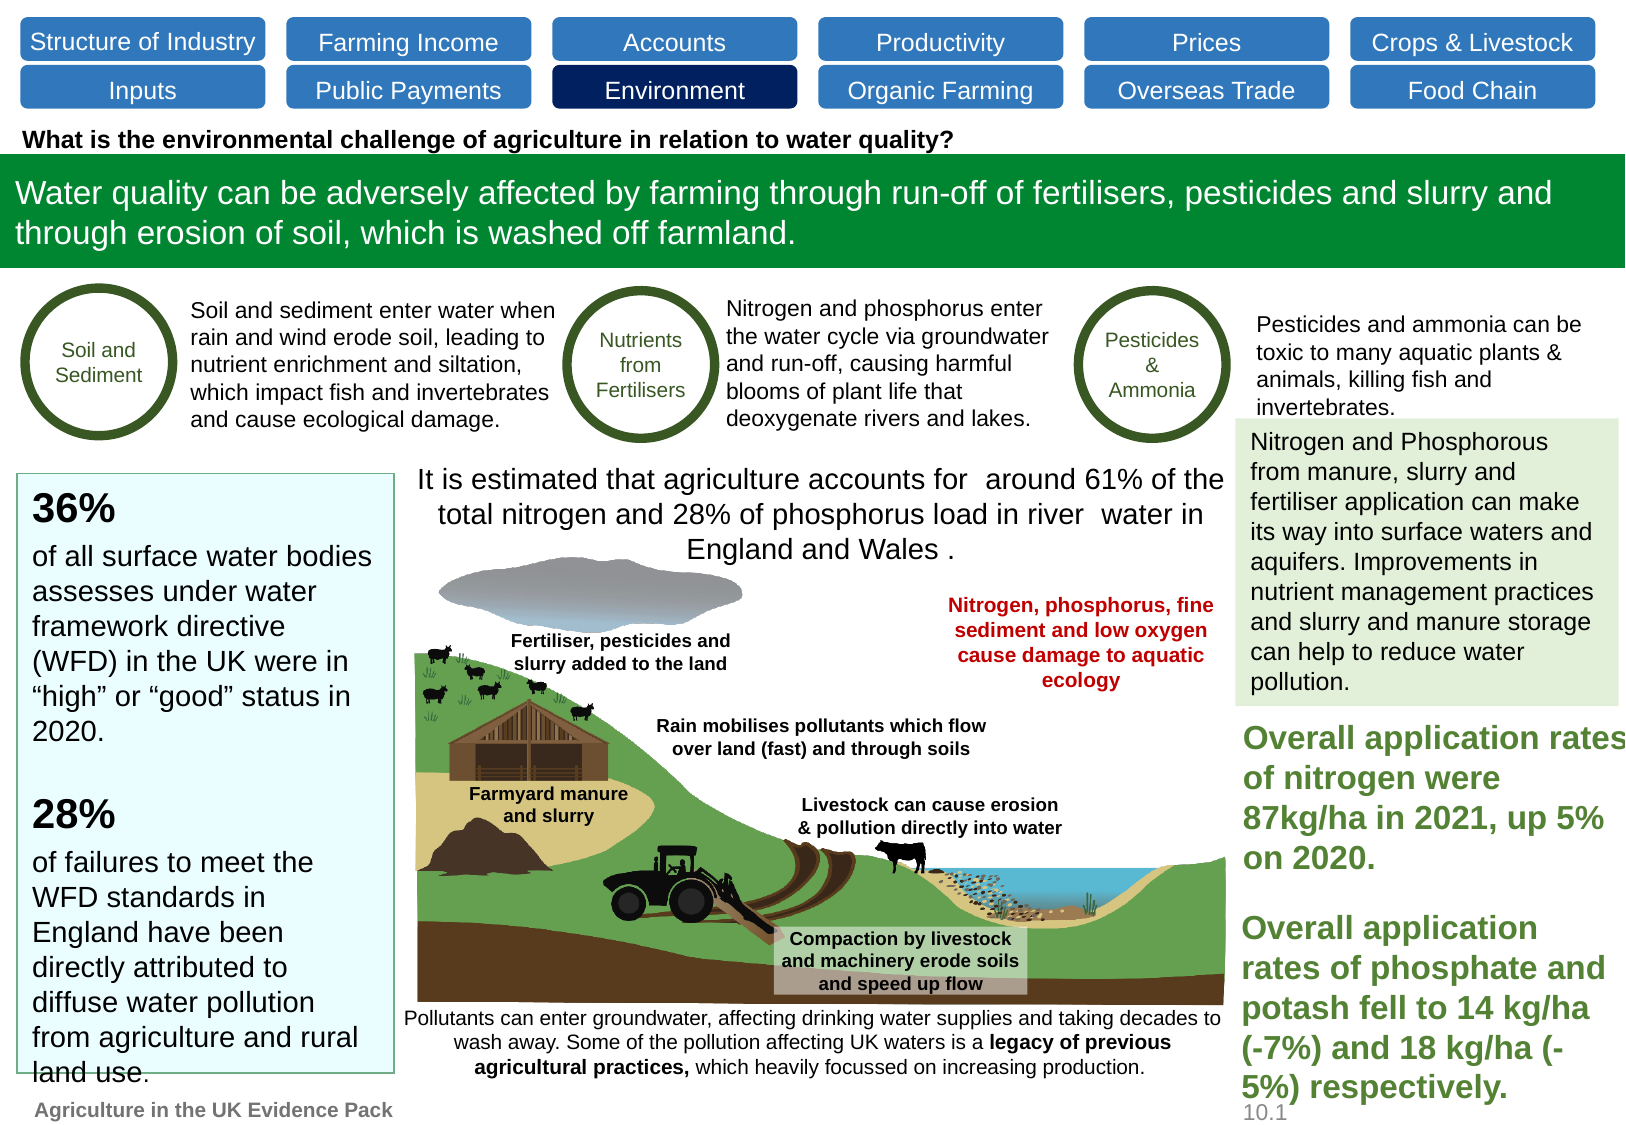

Structure of Industry
Farming Income
Accounts
Productivity
Prices
Crops & Livestock
Inputs
Public Payments
Environment
Organic Farming
Overseas Trade
Food Chain
 What is the environmental challenge of agriculture in relation to water quality?
Water quality can be adversely affected by farming through run-off of fertilisers, pesticides and slurry and through erosion of soil, which is washed off farmland.
# Slide 10.3 – What is the environmental challenge of agriculture in relation to water quality?
Nitrogen and phosphorus enter the water cycle via groundwater and run-off, causing harmful blooms of plant life that deoxygenate rivers and lakes.
Soil and sediment enter water when rain and wind erode soil, leading to nutrient enrichment and siltation, which impact fish and invertebrates and cause ecological damage.
Soil and Sediment
Nutrients from Fertilisers
Pesticides & Ammonia
Pesticides and ammonia can be toxic to many aquatic plants & animals, killing fish and invertebrates.
Nitrogen and Phosphorous from manure, slurry and fertiliser application can make its way into surface waters and aquifers. Improvements in nutrient management practices and slurry and manure storage can help to reduce water pollution.
It is estimated that agriculture accounts for  around 61% of the total nitrogen and 28% of phosphorus load in river  water in England and Wales .
36%
of all surface water bodies assesses under water framework directive (WFD) in the UK were in “high” or “good” status in 2020.
28%
of failures to meet the WFD standards in England have been directly attributed to diffuse water pollution from agriculture and rural land use.
Fertiliser, pesticides and slurry added to the land
Rain mobilises pollutants which flow over land (fast) and through soils
Farmyard manure and slurry
Livestock can cause erosion & pollution directly into water
Compaction by livestock and machinery erode soils and speed up flow
Nitrogen, phosphorus, fine sediment and low oxygen cause damage to aquatic ecology
Overall application rates of nitrogen were 87kg/ha in 2021, up 5% on 2020.
Overall application rates of phosphate and potash fell to 14 kg/ha (-7%) and 18 kg/ha (-5%) respectively.
Pollutants can enter groundwater, affecting drinking water supplies and taking decades to wash away. Some of the pollution affecting UK waters is a legacy of previous agricultural practices, which heavily focussed on increasing production.
10.1
Agriculture in the UK Evidence Pack